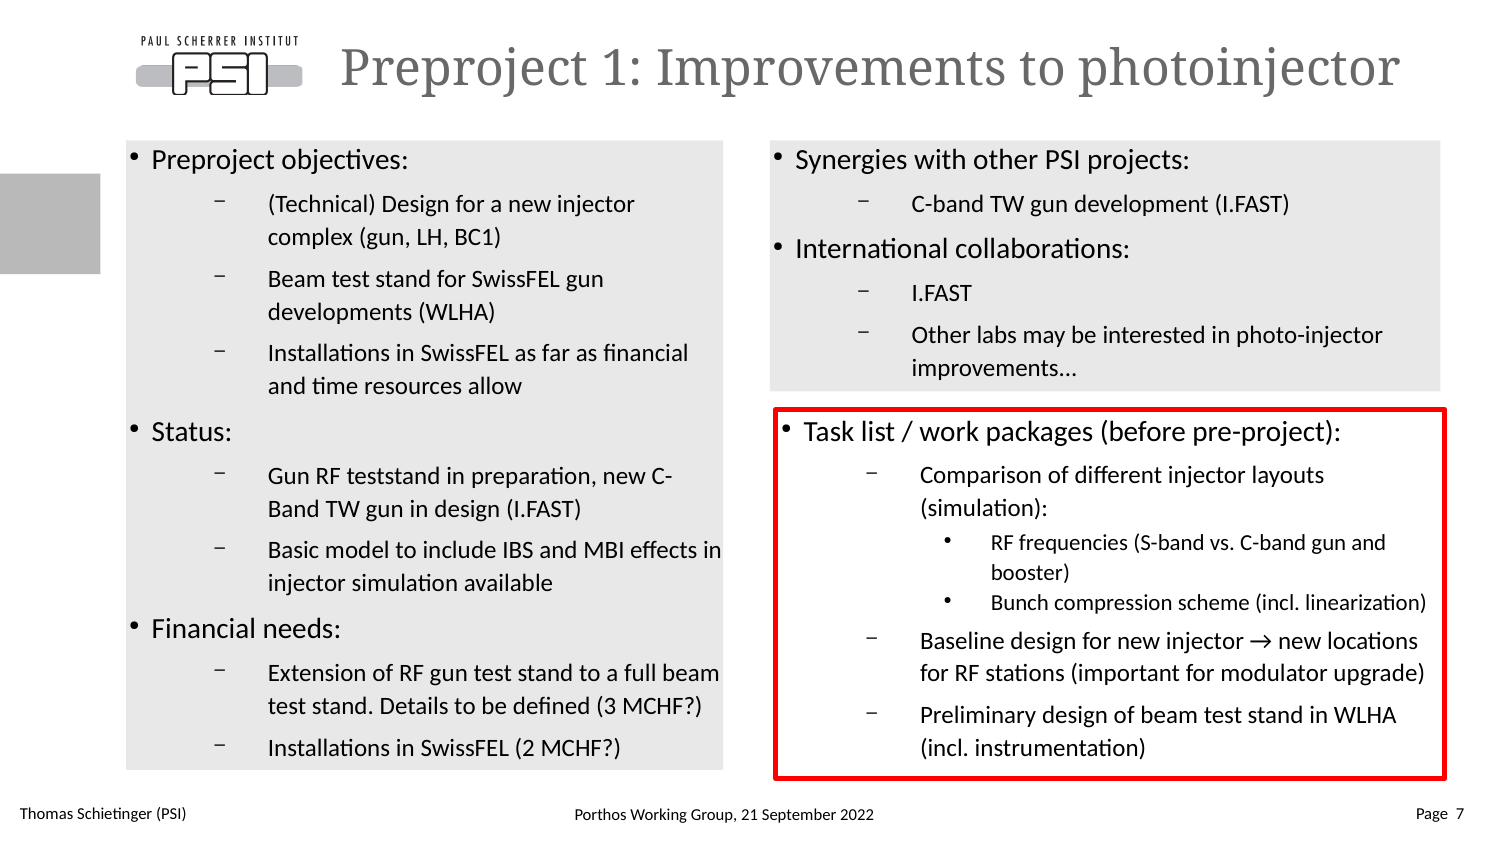

# Preproject 1: Improvements to photoinjector
Preproject objectives:
(Technical) Design for a new injector complex (gun, LH, BC1)
Beam test stand for SwissFEL gun developments (WLHA)
Installations in SwissFEL as far as financial and time resources allow
Status:
Gun RF teststand in preparation, new C-Band TW gun in design (I.FAST)
Basic model to include IBS and MBI effects in injector simulation available
Financial needs:
Extension of RF gun test stand to a full beam test stand. Details to be defined (3 MCHF?)
Installations in SwissFEL (2 MCHF?)
Synergies with other PSI projects:
C-band TW gun development (I.FAST)
International collaborations:
I.FAST
Other labs may be interested in photo-injector improvements...
Task list / work packages (before pre-project):
Comparison of different injector layouts (simulation):
RF frequencies (S-band vs. C-band gun and booster)
Bunch compression scheme (incl. linearization)
Baseline design for new injector → new locations for RF stations (important for modulator upgrade)
Preliminary design of beam test stand in WLHA (incl. instrumentation)